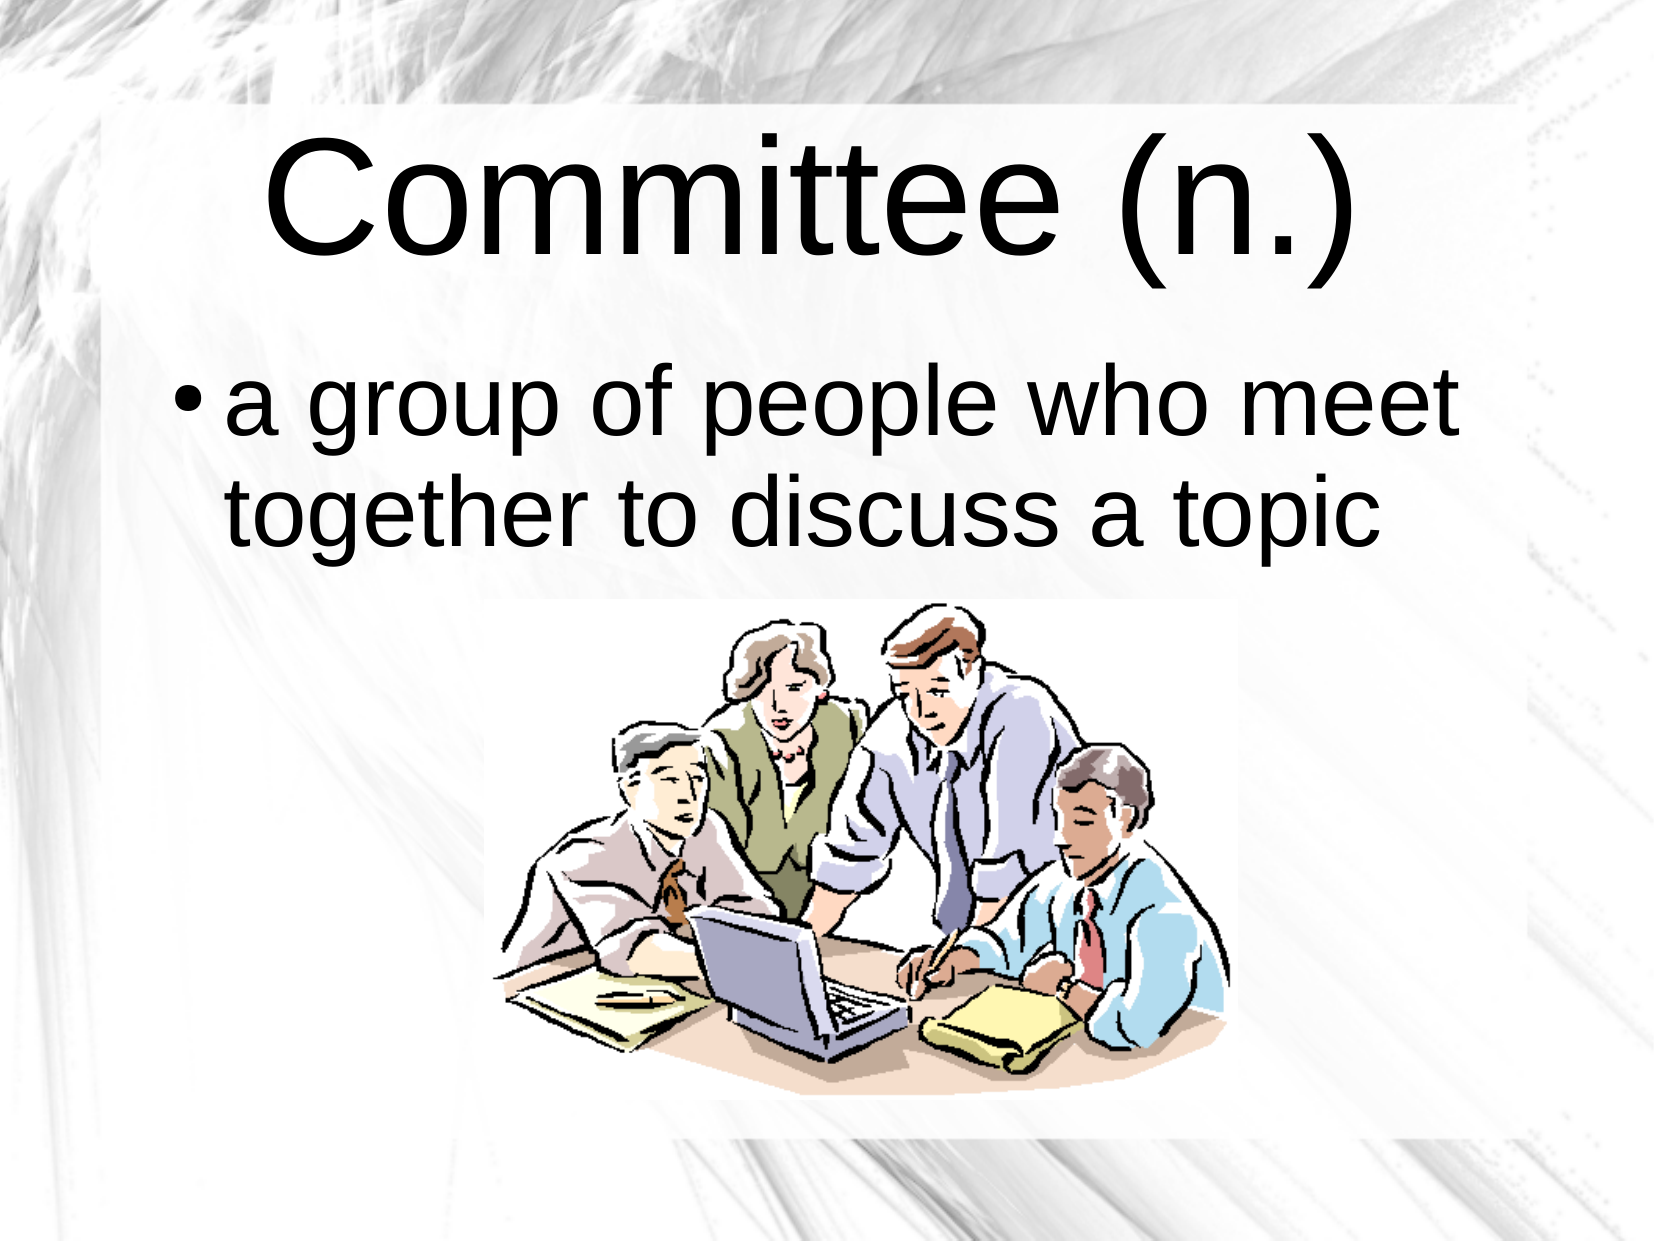

# Committee (n.)
a group of people who meet together to discuss a topic